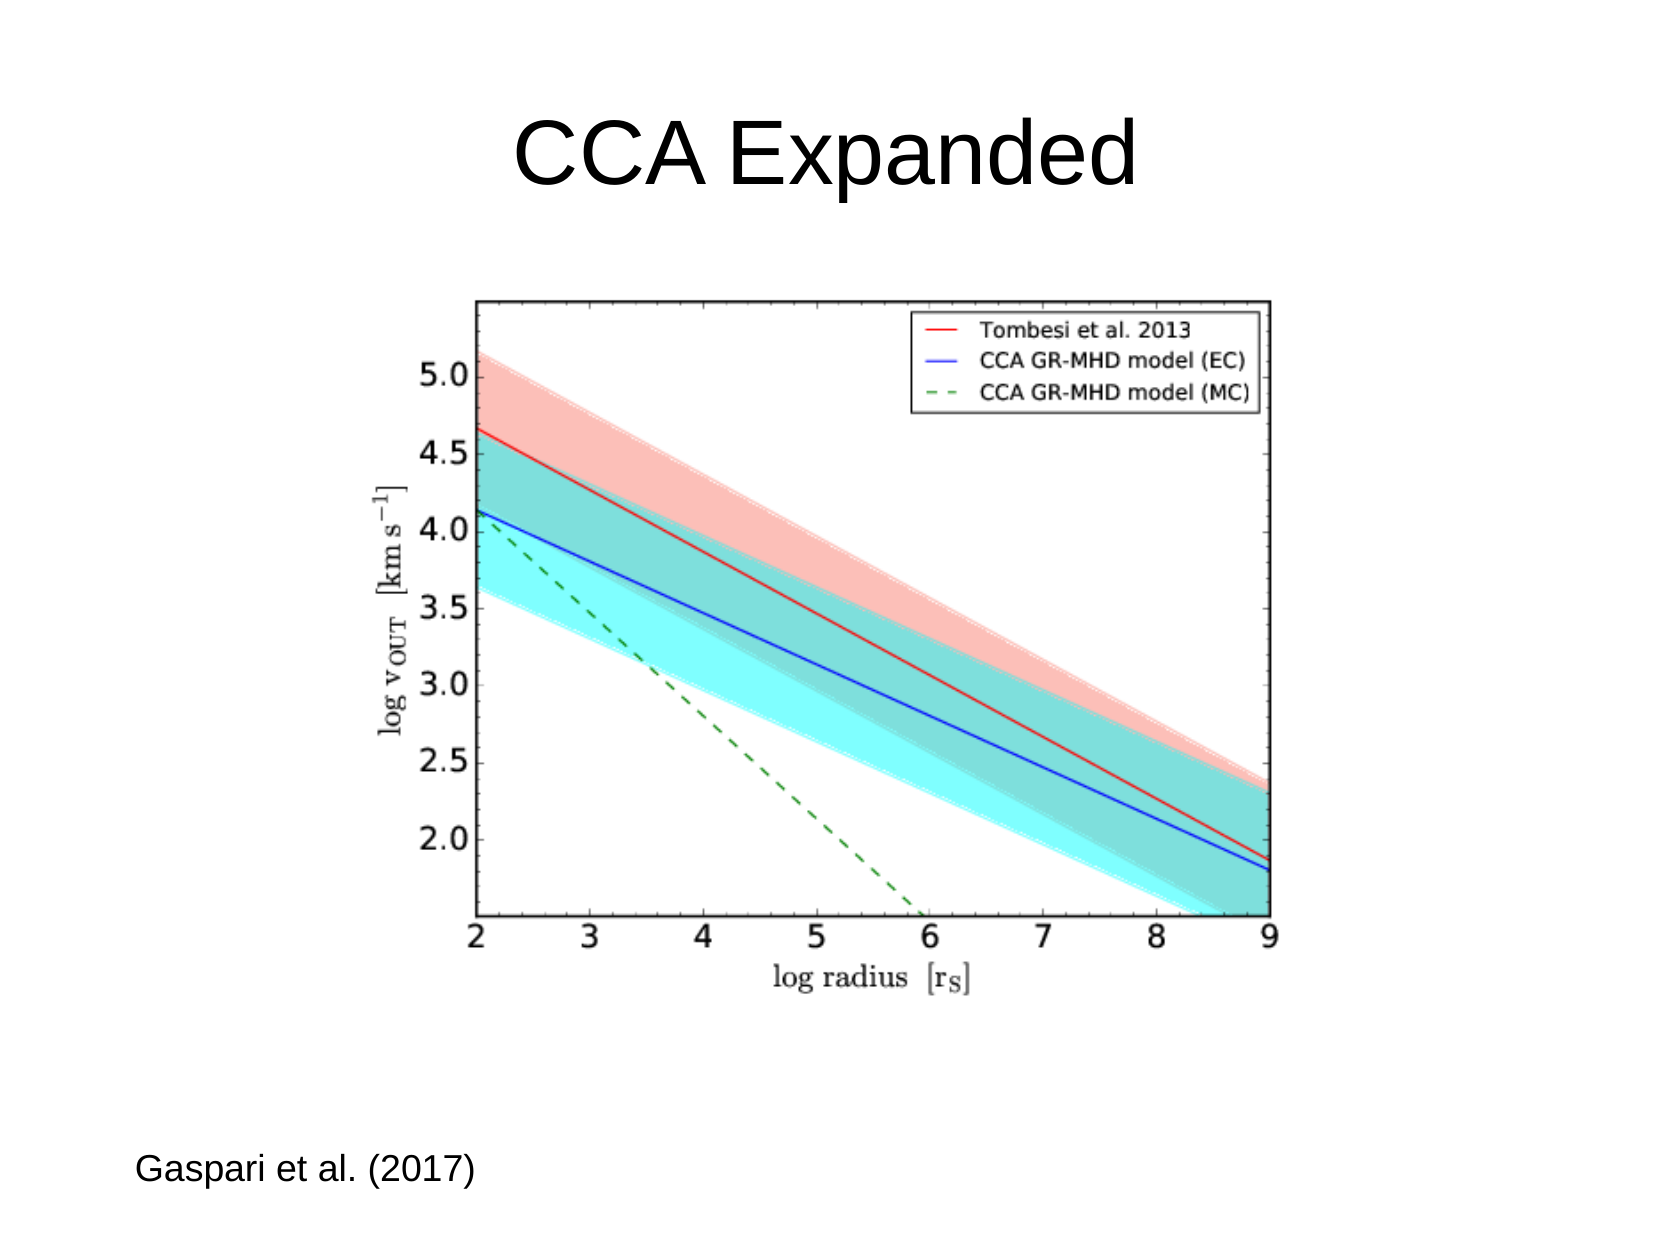

# CCA Expanded
Gaspari et al. (2017)